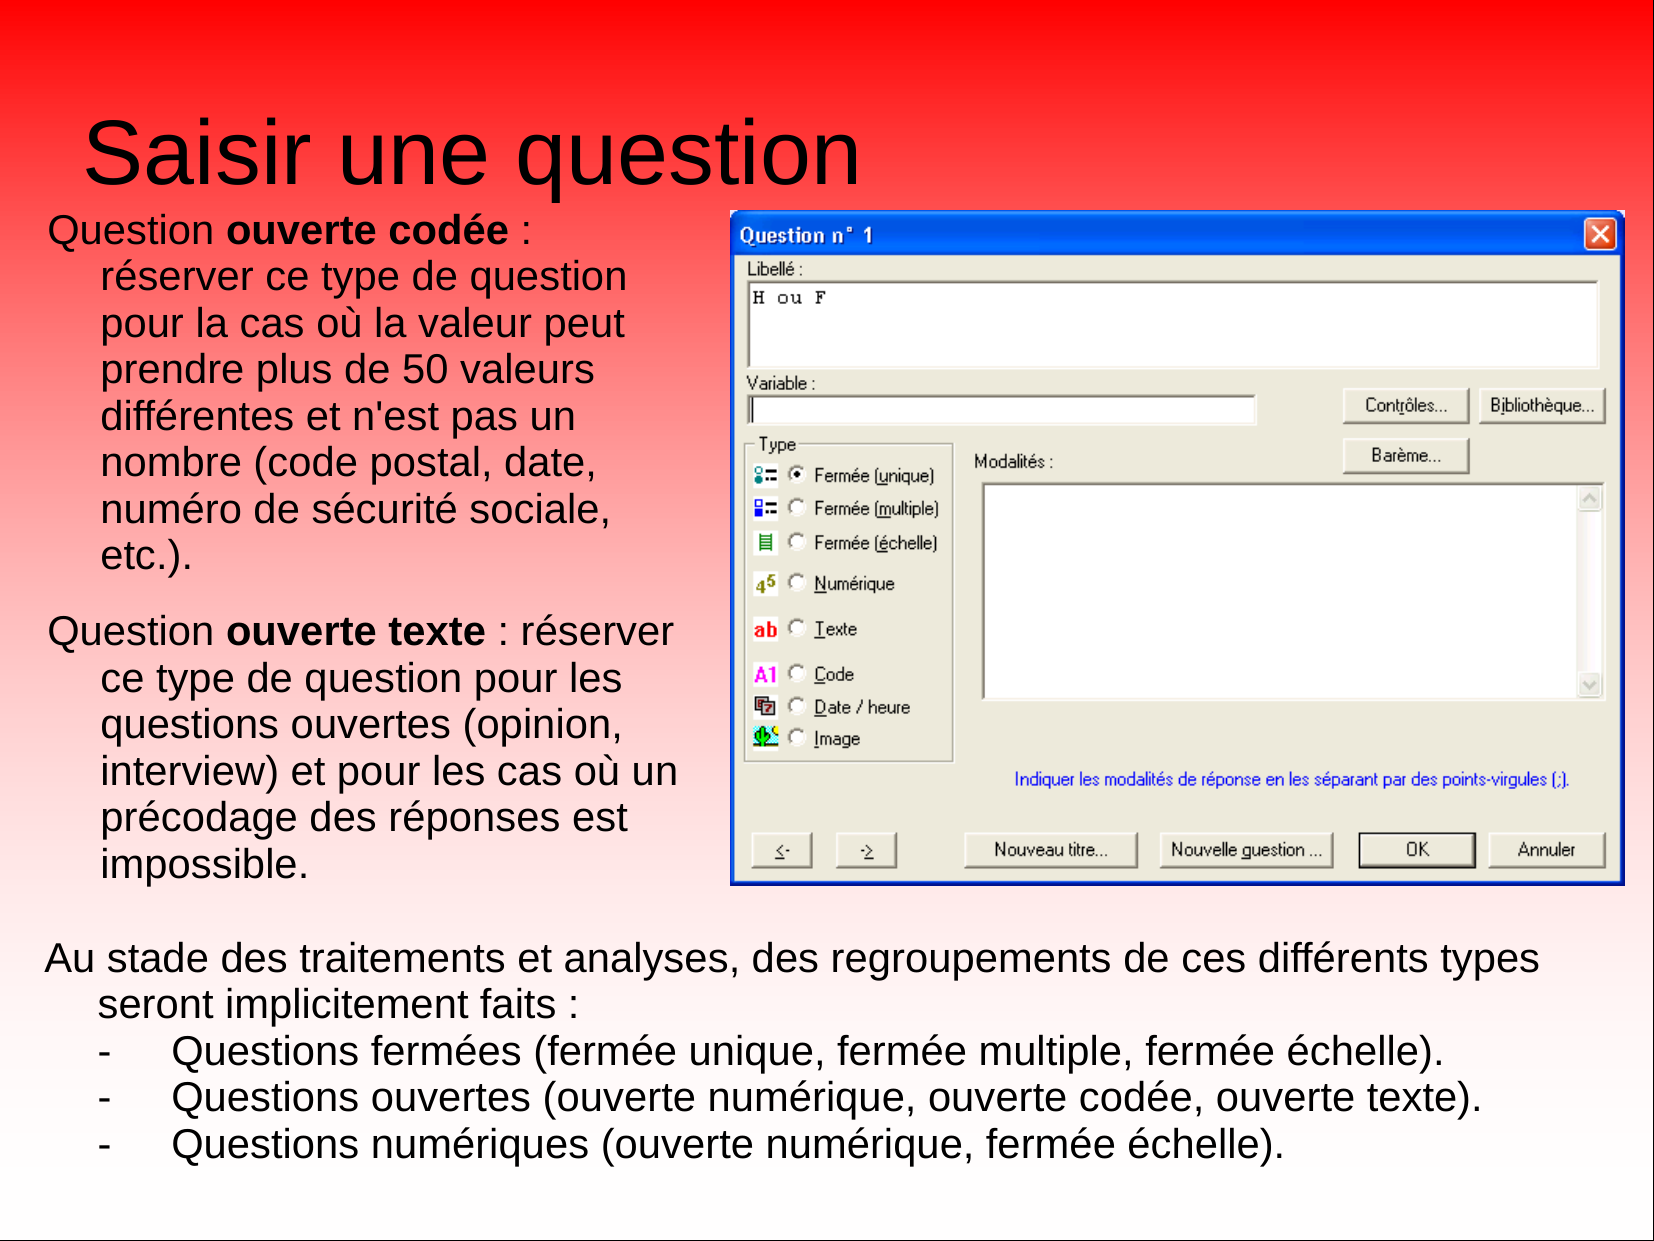

# Saisir une question
Question ouverte codée : réserver ce type de question pour la cas où la valeur peut prendre plus de 50 valeurs différentes et n'est pas un nombre (code postal, date, numéro de sécurité sociale, etc.).
Question ouverte texte : réserver ce type de question pour les questions ouvertes (opinion, interview) et pour les cas où un précodage des réponses est impossible.
Au stade des traitements et analyses, des regroupements de ces différents types seront implicitement faits :
-	Questions fermées (fermée unique, fermée multiple, fermée échelle).
-	Questions ouvertes (ouverte numérique, ouverte codée, ouverte texte).
-	Questions numériques (ouverte numérique, fermée échelle).